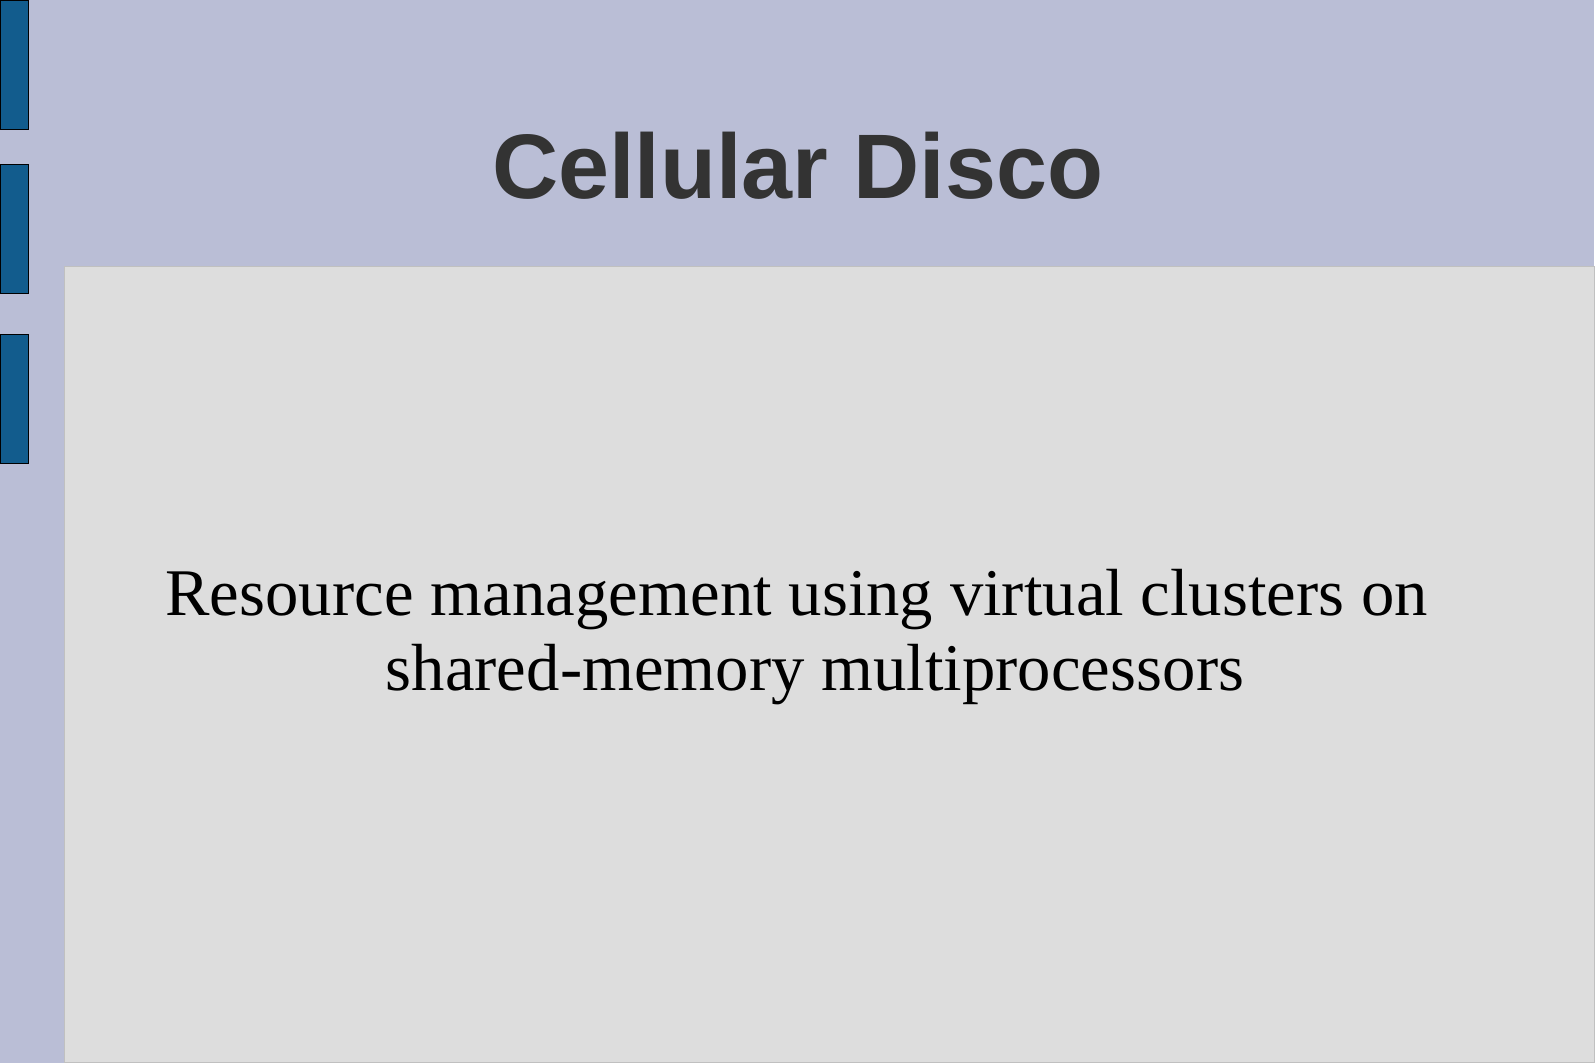

# Cellular Disco
Resource management using virtual clusters on shared-memory multiprocessors